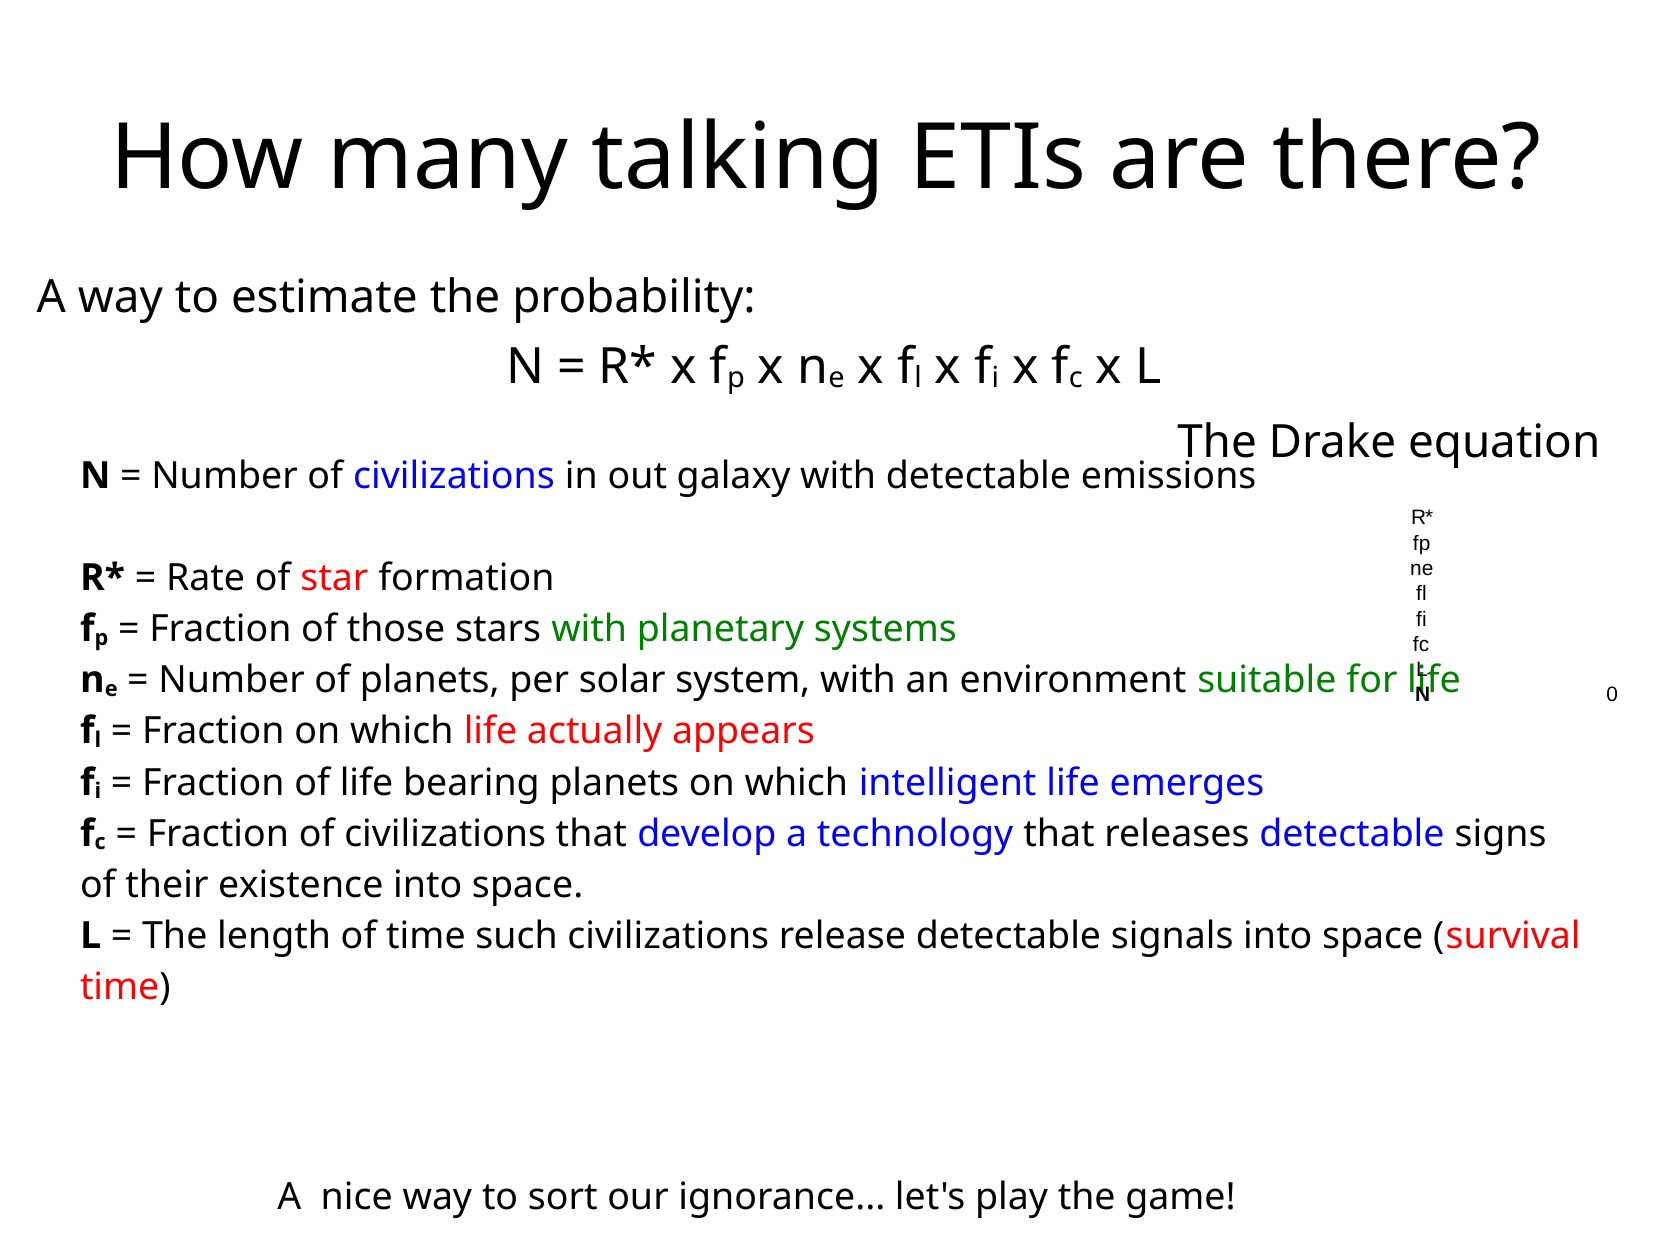

# How many talking ETIs are there?
A way to estimate the probability:
N = R* x fp x ne x fl x fi x fc x L
N = Number of civilizations in out galaxy with detectable emissions
R* = Rate of star formation
fp = Fraction of those stars with planetary systems
ne = Number of planets, per solar system, with an environment suitable for life
fl = Fraction on which life actually appears
fi = Fraction of life bearing planets on which intelligent life emerges
fc = Fraction of civilizations that develop a technology that releases detectable signs of their existence into space.
L = The length of time such civilizations release detectable signals into space (survival time)
The Drake equation
A nice way to sort our ignorance... let's play the game!